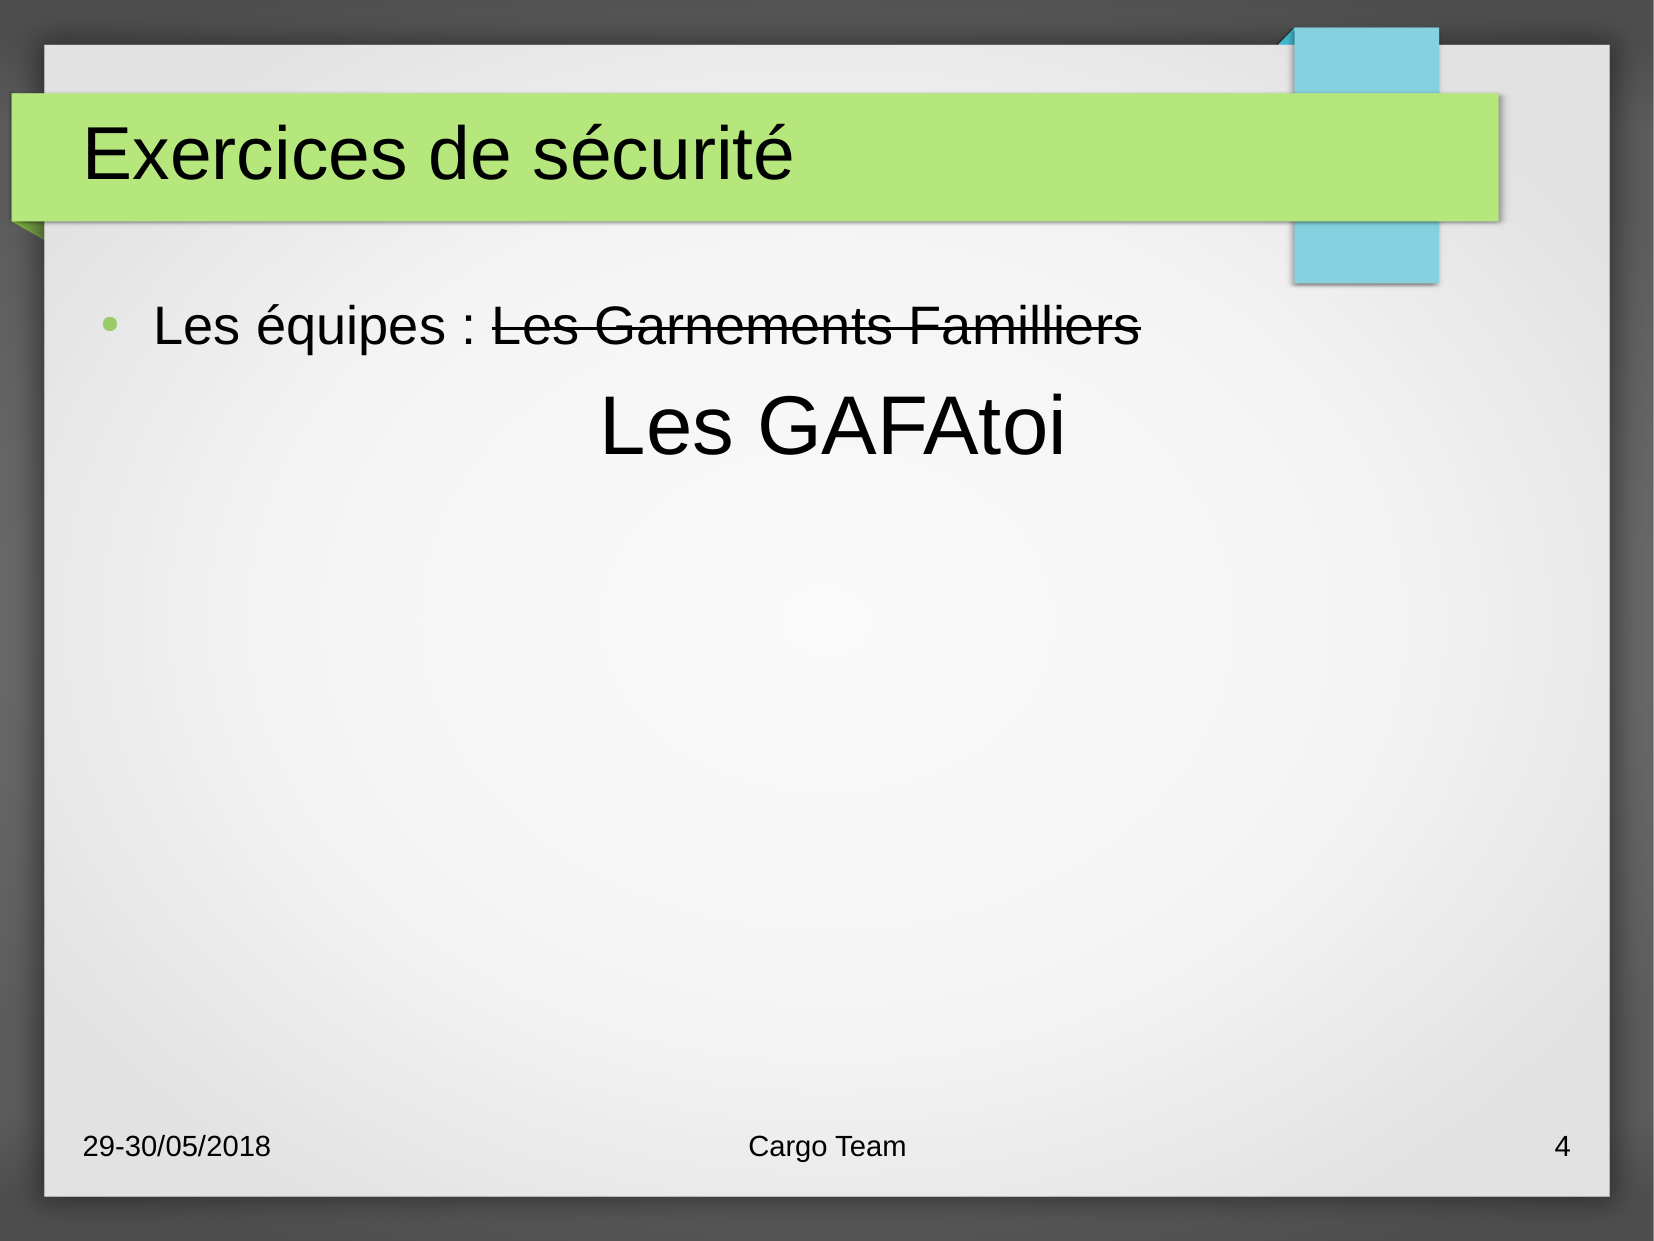

# Exercices de sécurité
Les équipes : Les Garnements Familliers
Les GAFAtoi
29-30/05/2018
Cargo Team
4